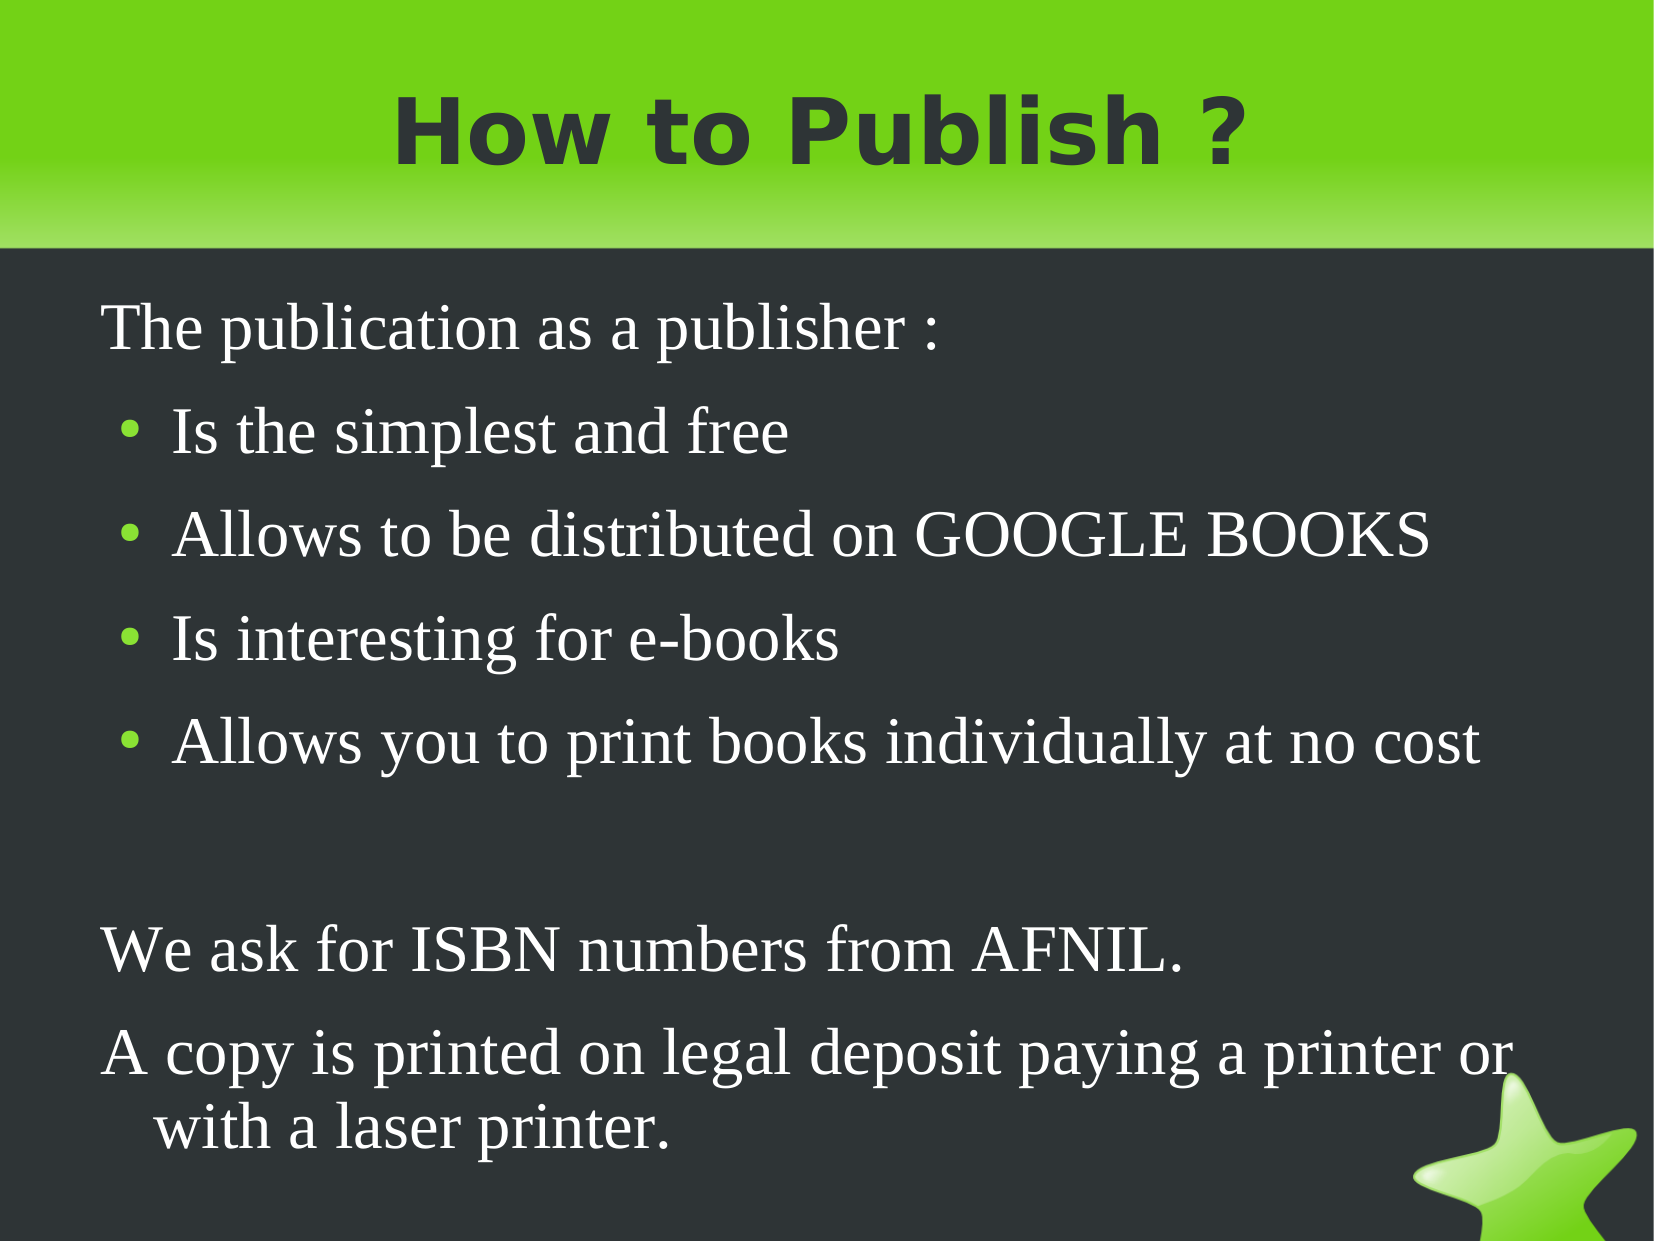

# How to Publish ?
The publication as a publisher :
Is the simplest and free
Allows to be distributed on GOOGLE BOOKS
Is interesting for e-books
Allows you to print books individually at no cost
We ask for ISBN numbers from AFNIL.
A copy is printed on legal deposit paying a printer or with a laser printer.